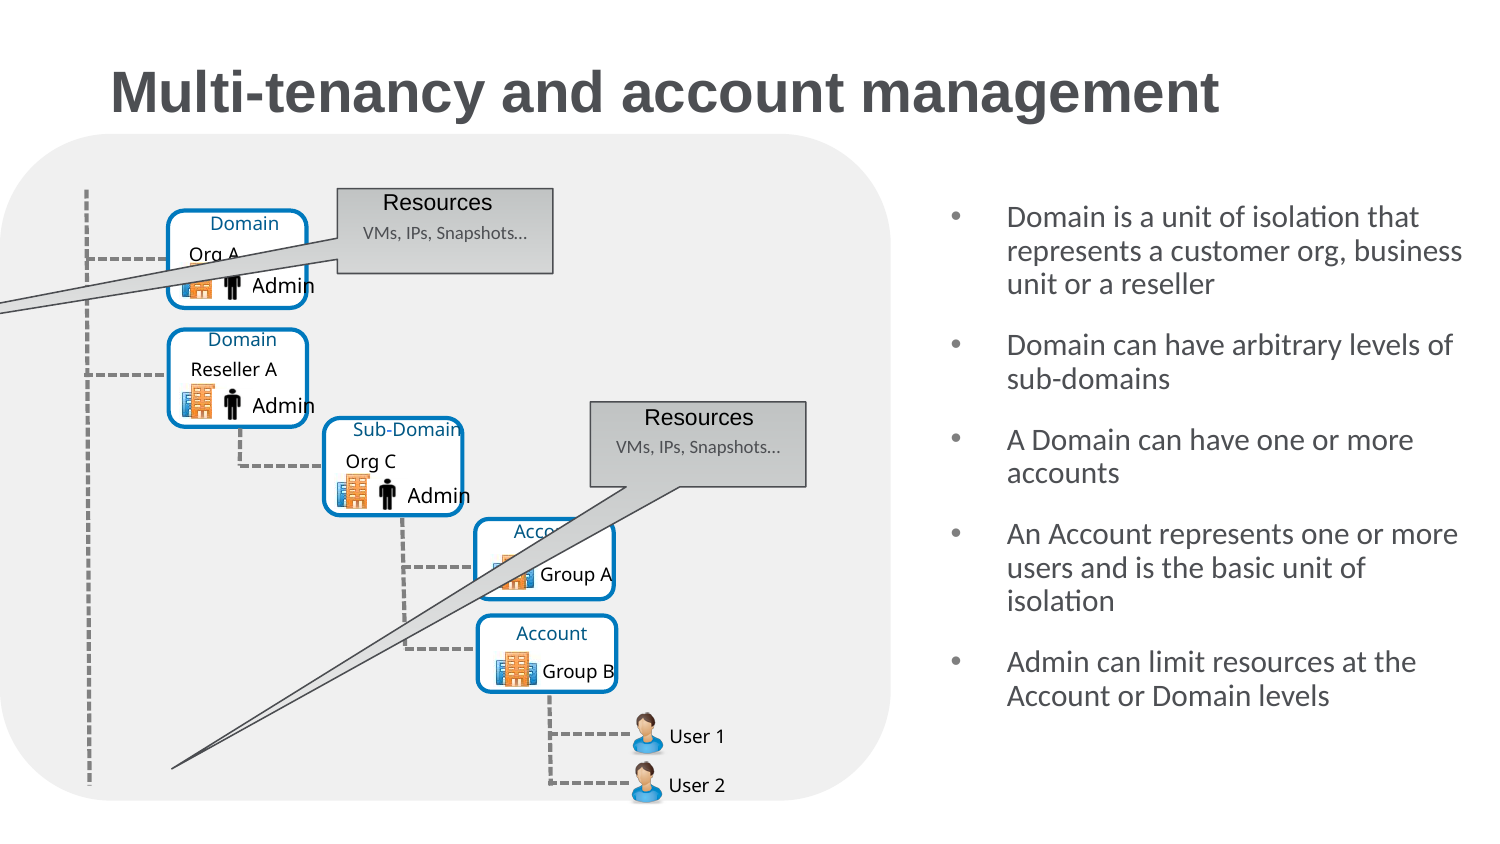

# Multi-tenancy and account management
Resources
VMs, IPs, Snapshots…
Resources
VMs, IPs, Snapshots…
Domain
Org A
Admin
Domain
Reseller A
Admin
Domain is a unit of isolation that represents a customer org, business unit or a reseller
Domain can have arbitrary levels of sub-domains
A Domain can have one or more accounts
An Account represents one or more users and is the basic unit of isolation
Admin can limit resources at the Account or Domain levels
Sub-Domain
Org C
Admin
Account
Group A
Account
Group B
User 1
User 2